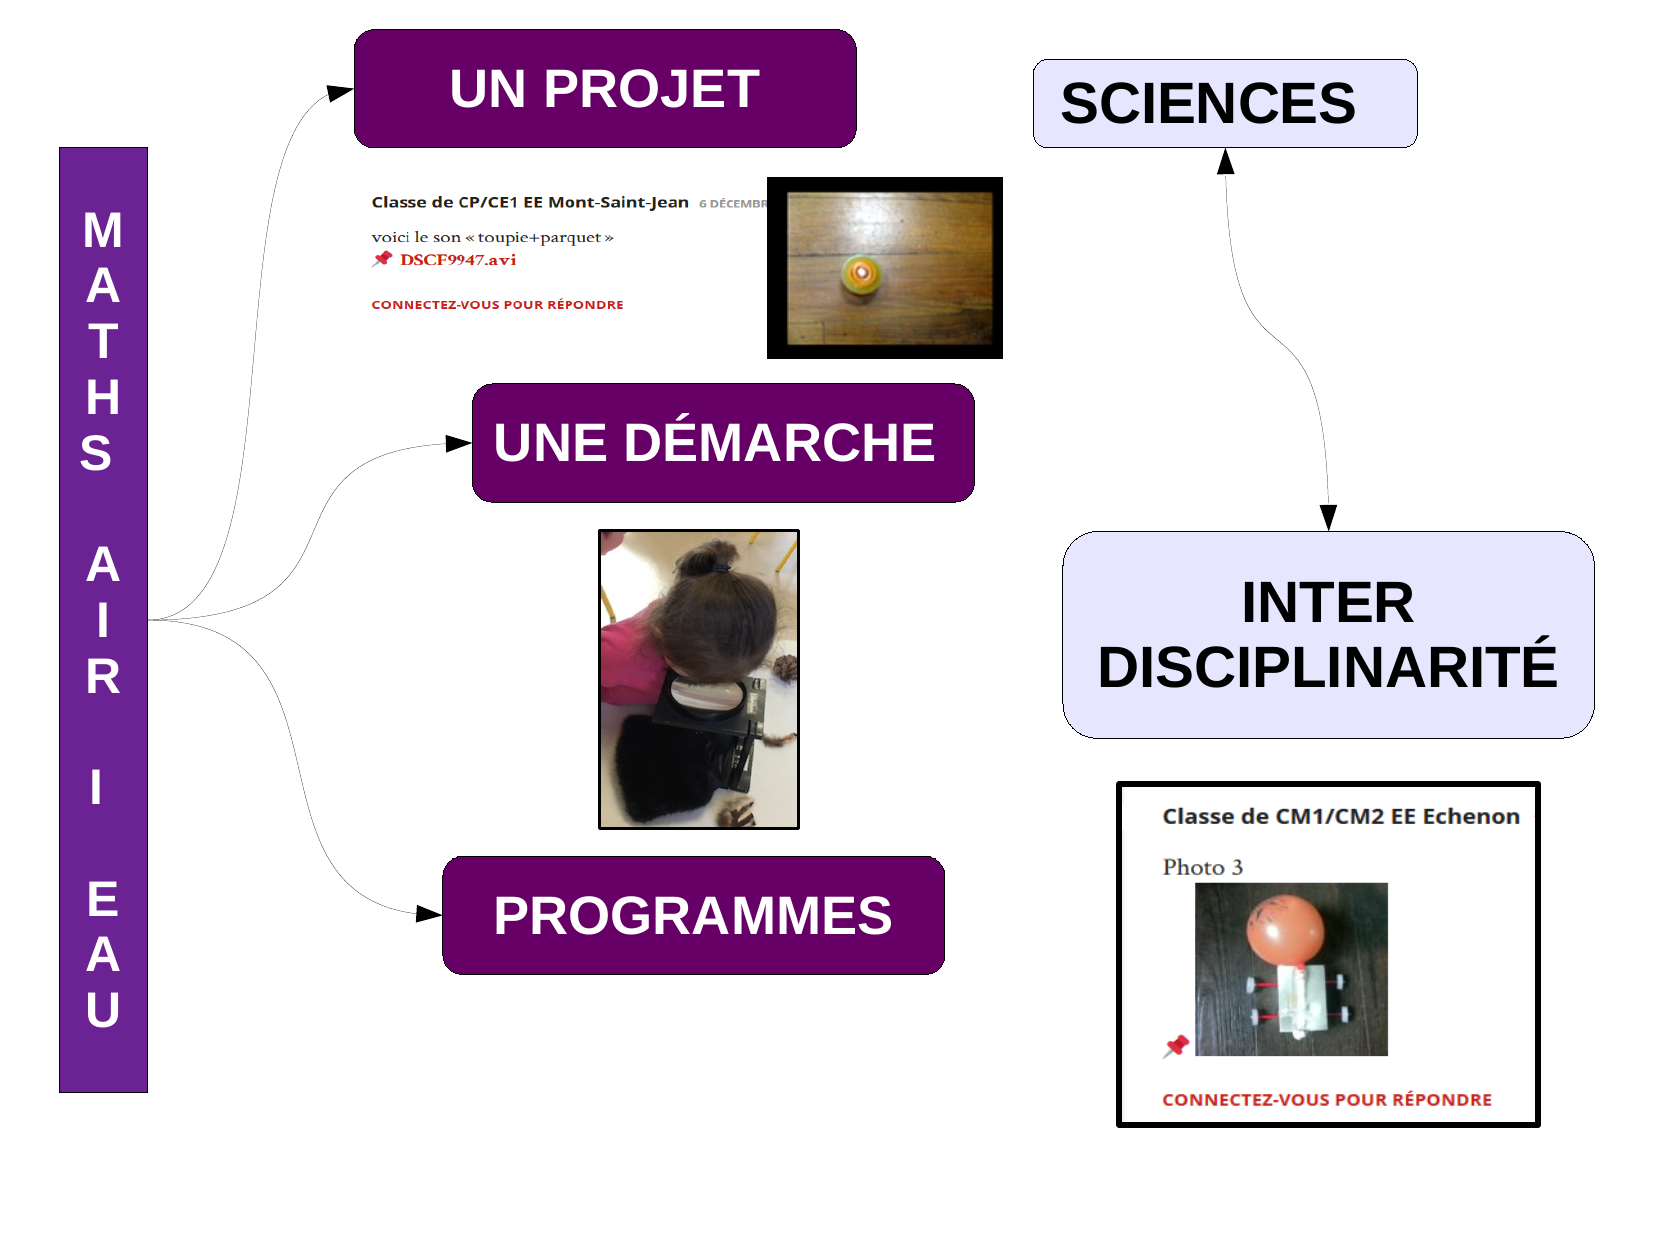

UN PROJET
SCIENCES
M
A
T
H
S
A
I
R
I
E
A
U
UNE DÉMARCHE
INTER
 DISCIPLINARITÉ
PROGRAMMES